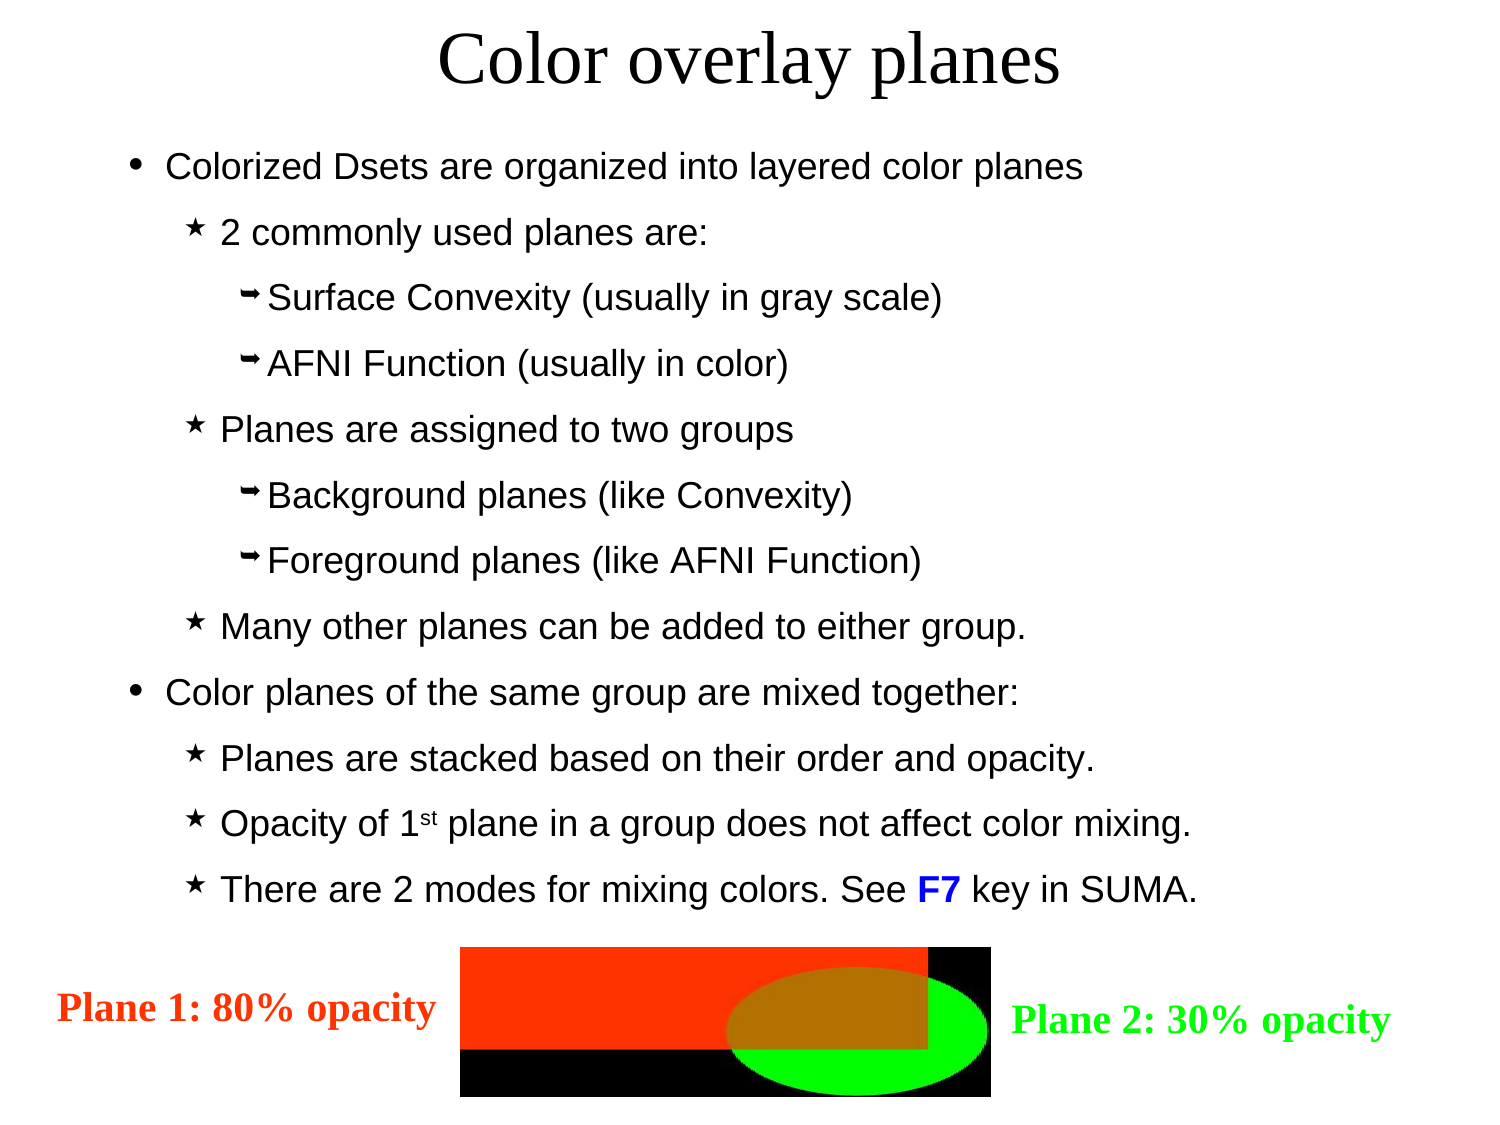

# Color overlay planes
Colorized Dsets are organized into layered color planes
2 commonly used planes are:
Surface Convexity (usually in gray scale)
AFNI Function (usually in color)
Planes are assigned to two groups
Background planes (like Convexity)
Foreground planes (like AFNI Function)
Many other planes can be added to either group.
Color planes of the same group are mixed together:
Planes are stacked based on their order and opacity.
Opacity of 1st plane in a group does not affect color mixing.
There are 2 modes for mixing colors. See F7 key in SUMA.
Plane 1: 80% opacity
Plane 2: 30% opacity